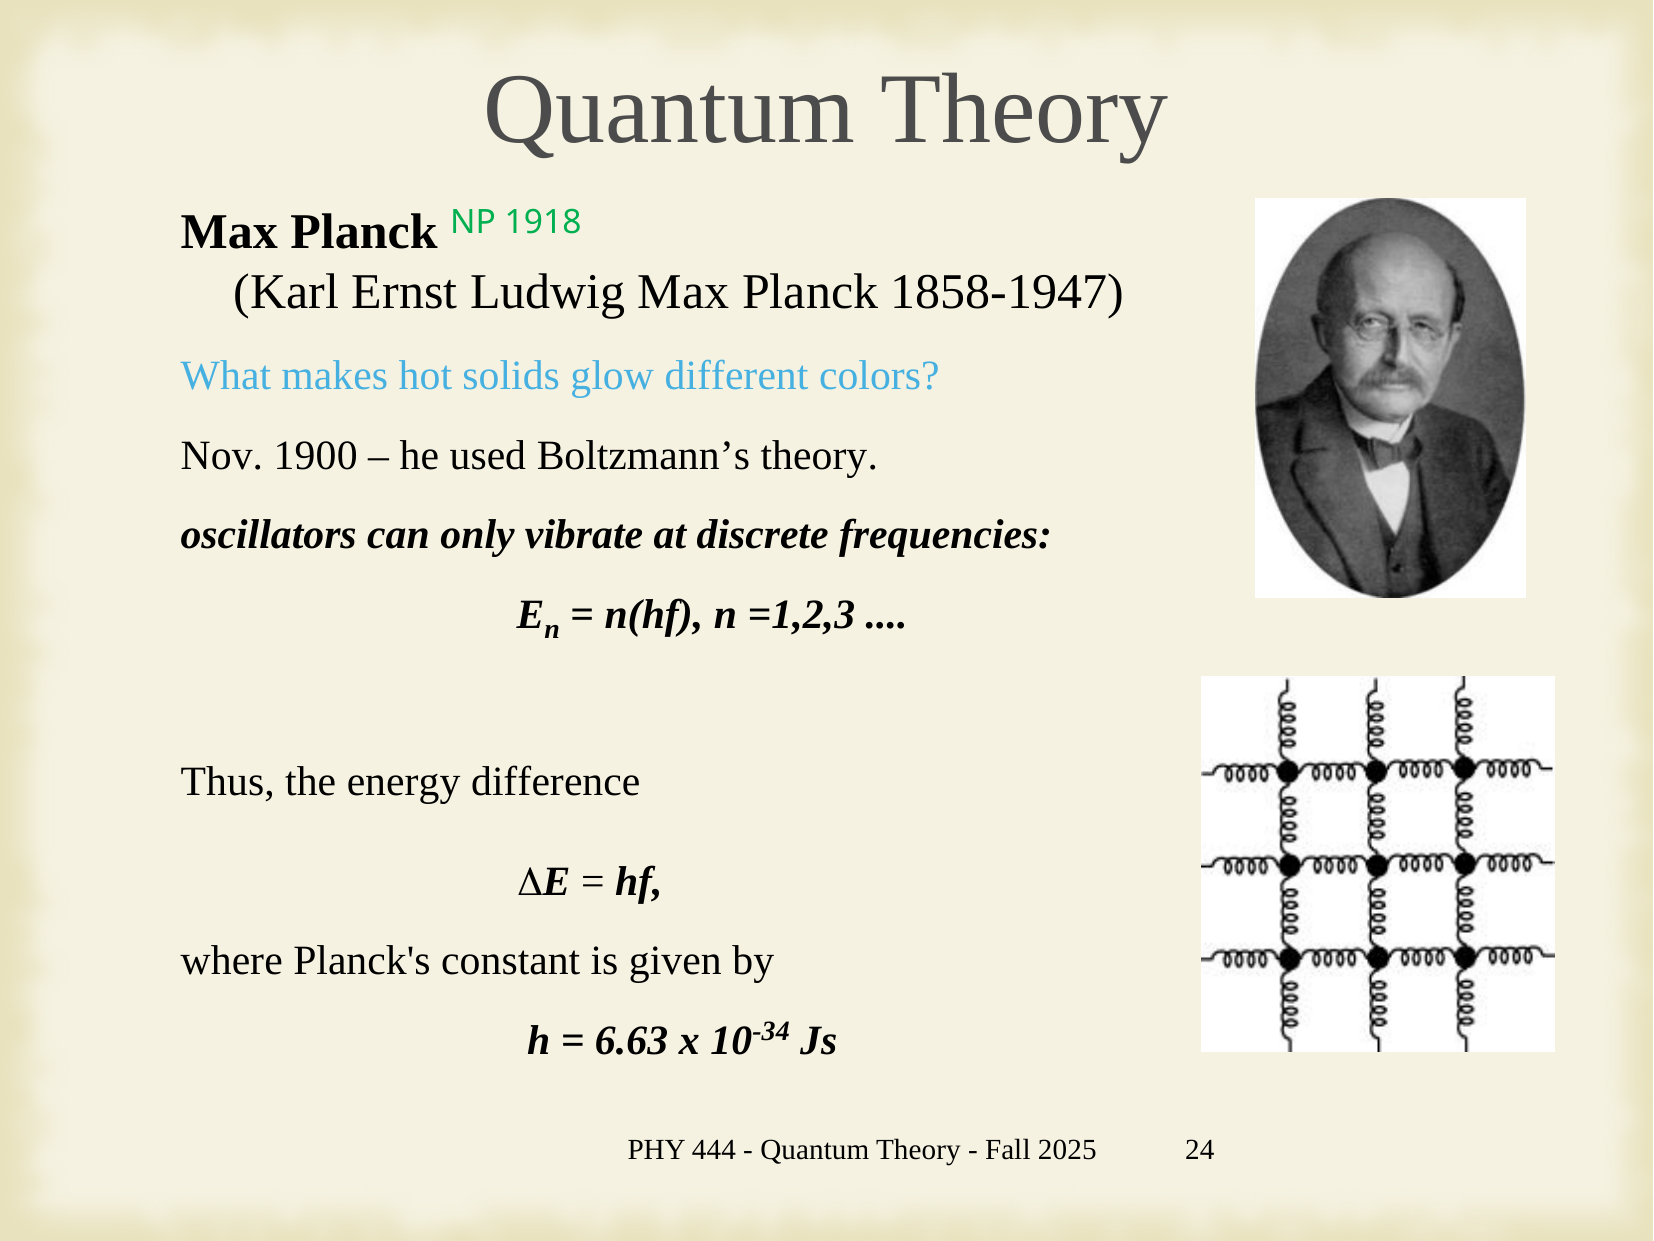

# Quantum Theory
Max Planck NP 1918
(Karl Ernst Ludwig Max Planck 1858-1947)
What makes hot solids glow different colors?
Nov. 1900 – he used Boltzmann’s theory.
oscillators can only vibrate at discrete frequencies:
 En = n(hf), n =1,2,3 ....
Thus, the energy difference
 DE = hf,
where Planck's constant is given by
 h = 6.63 x 10-34 Js
PHY 444 - Quantum Theory - Fall 2025